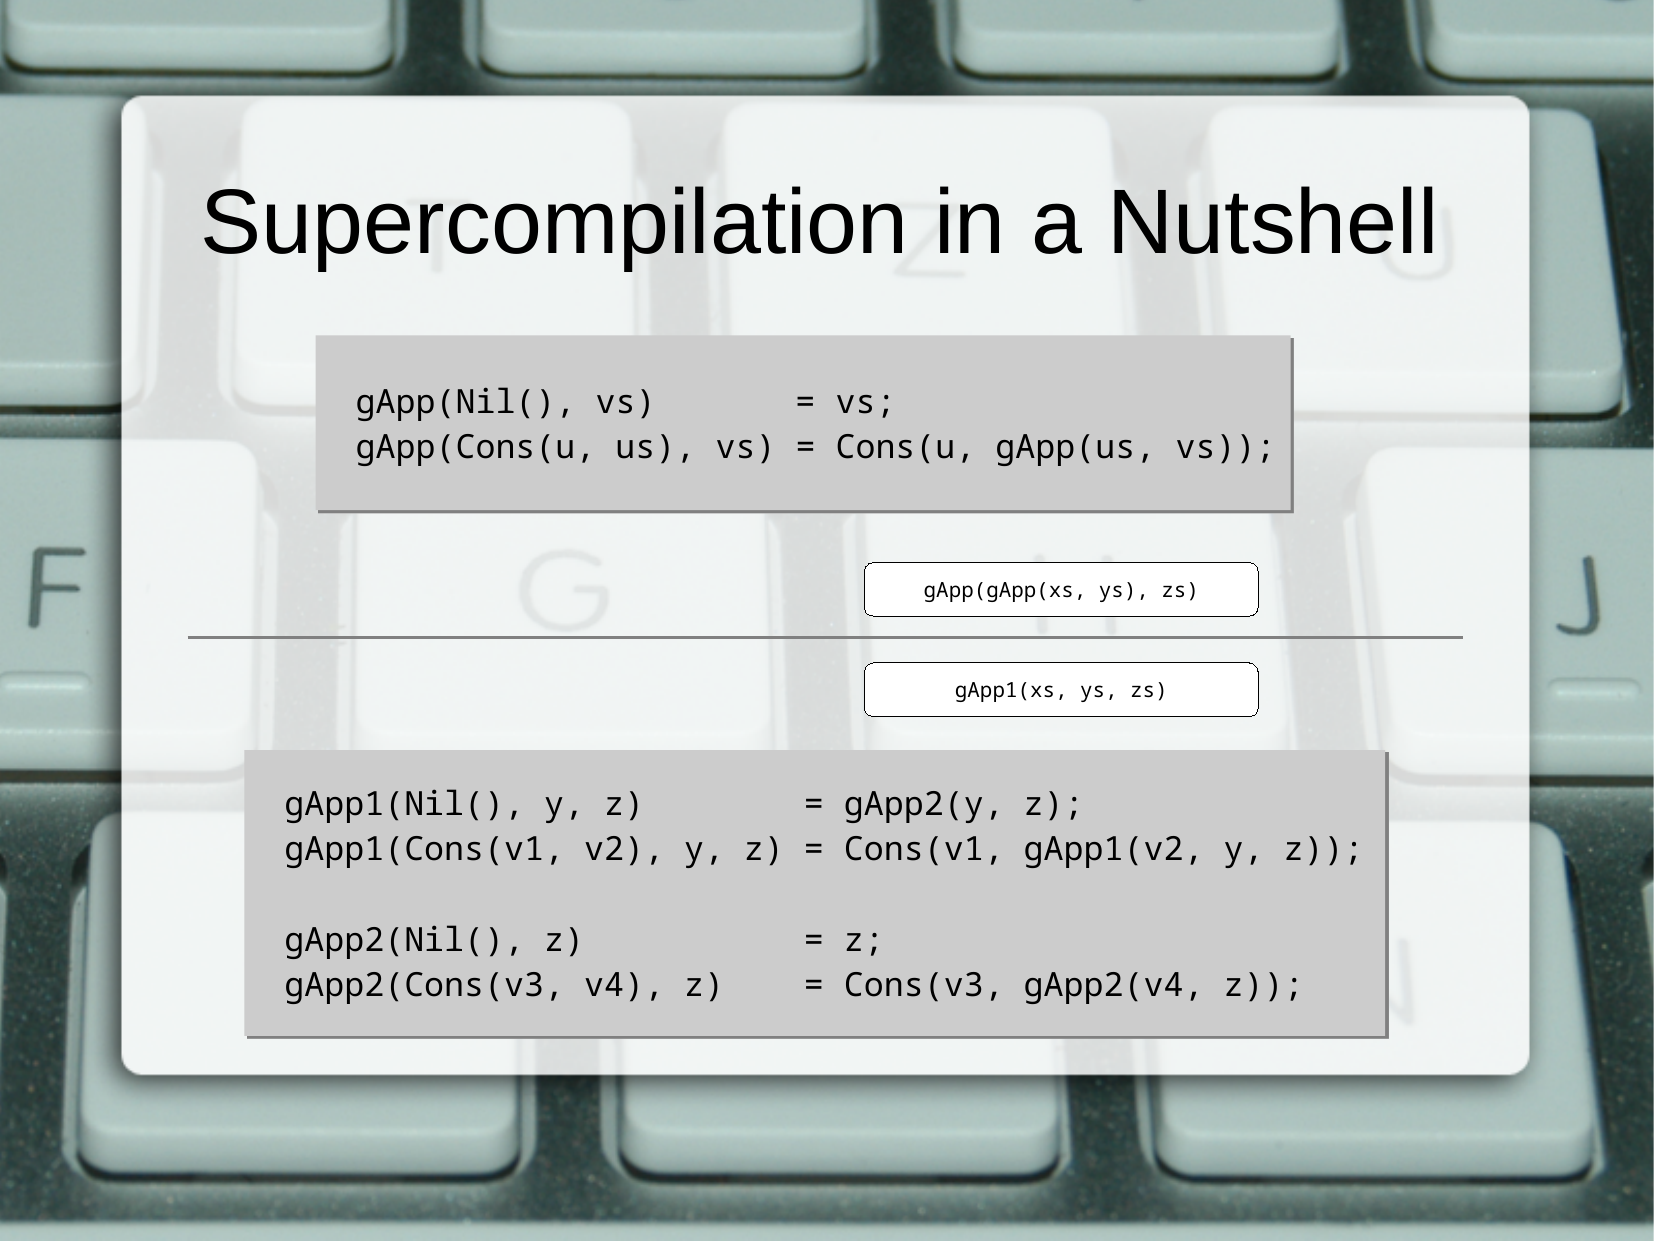

# Supercompilation in a Nutshell
 gApp(Nil(), vs) = vs;
 gApp(Cons(u, us), vs) = Cons(u, gApp(us, vs));
gApp(gApp(xs, ys), zs)
gApp1(xs, ys, zs)
 gApp1(Nil(), y, z) = gApp2(y, z);
 gApp1(Cons(v1, v2), y, z) = Cons(v1, gApp1(v2, y, z));
 gApp2(Nil(), z) = z;
 gApp2(Cons(v3, v4), z) = Cons(v3, gApp2(v4, z));